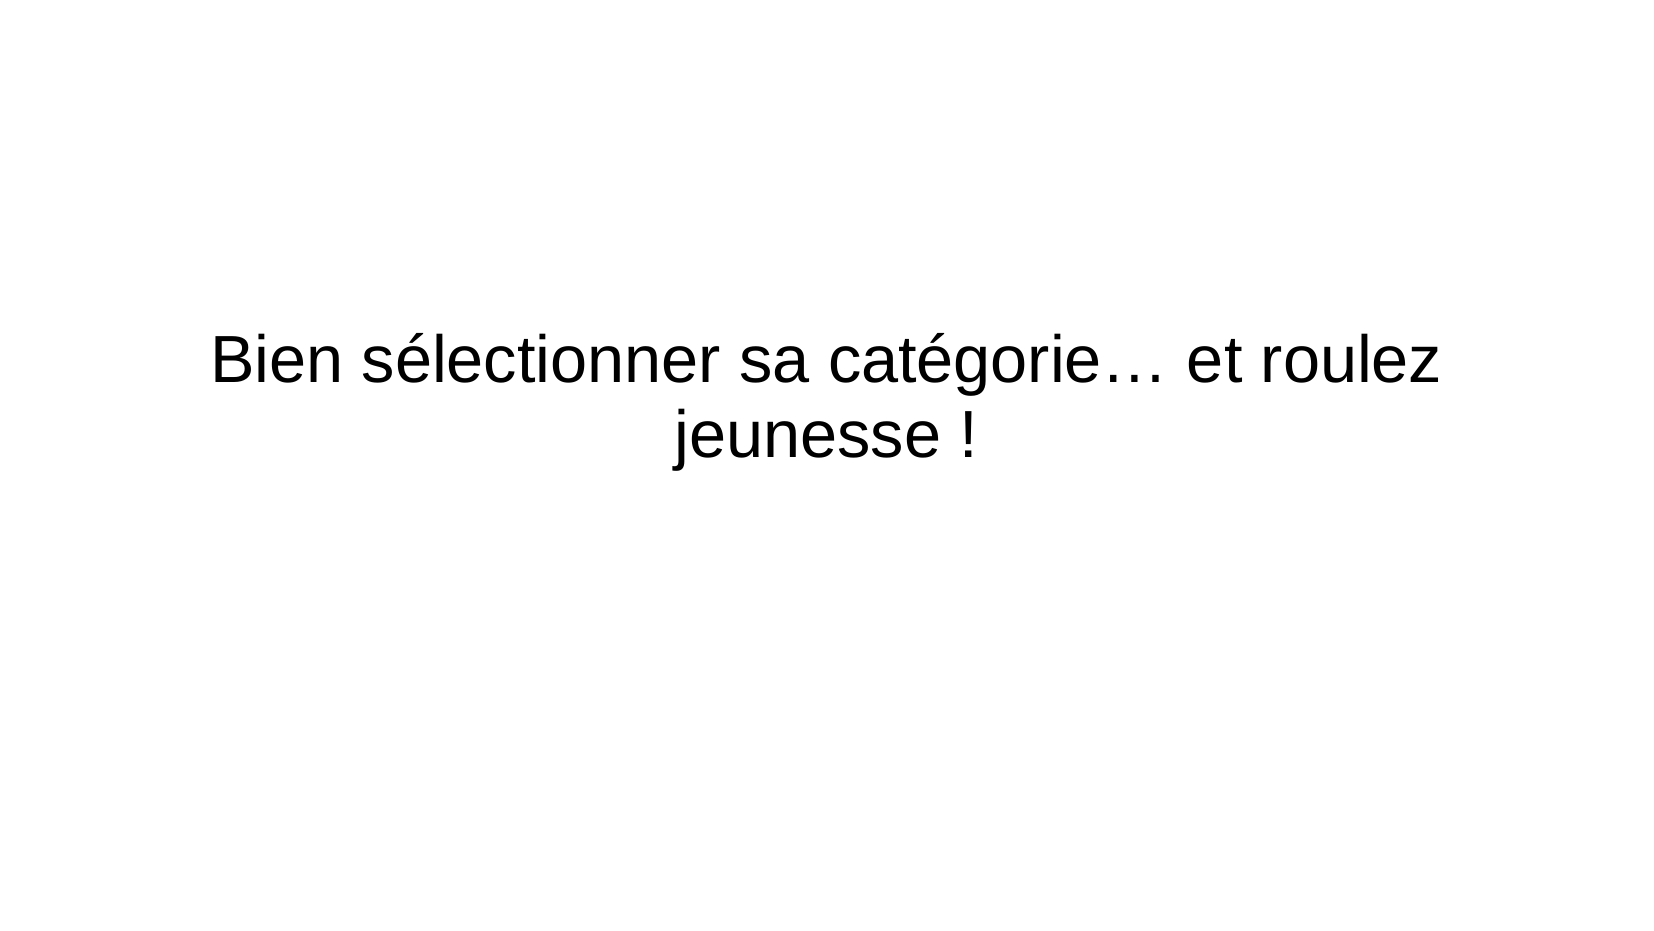

# Bien sélectionner sa catégorie… et roulez jeunesse !